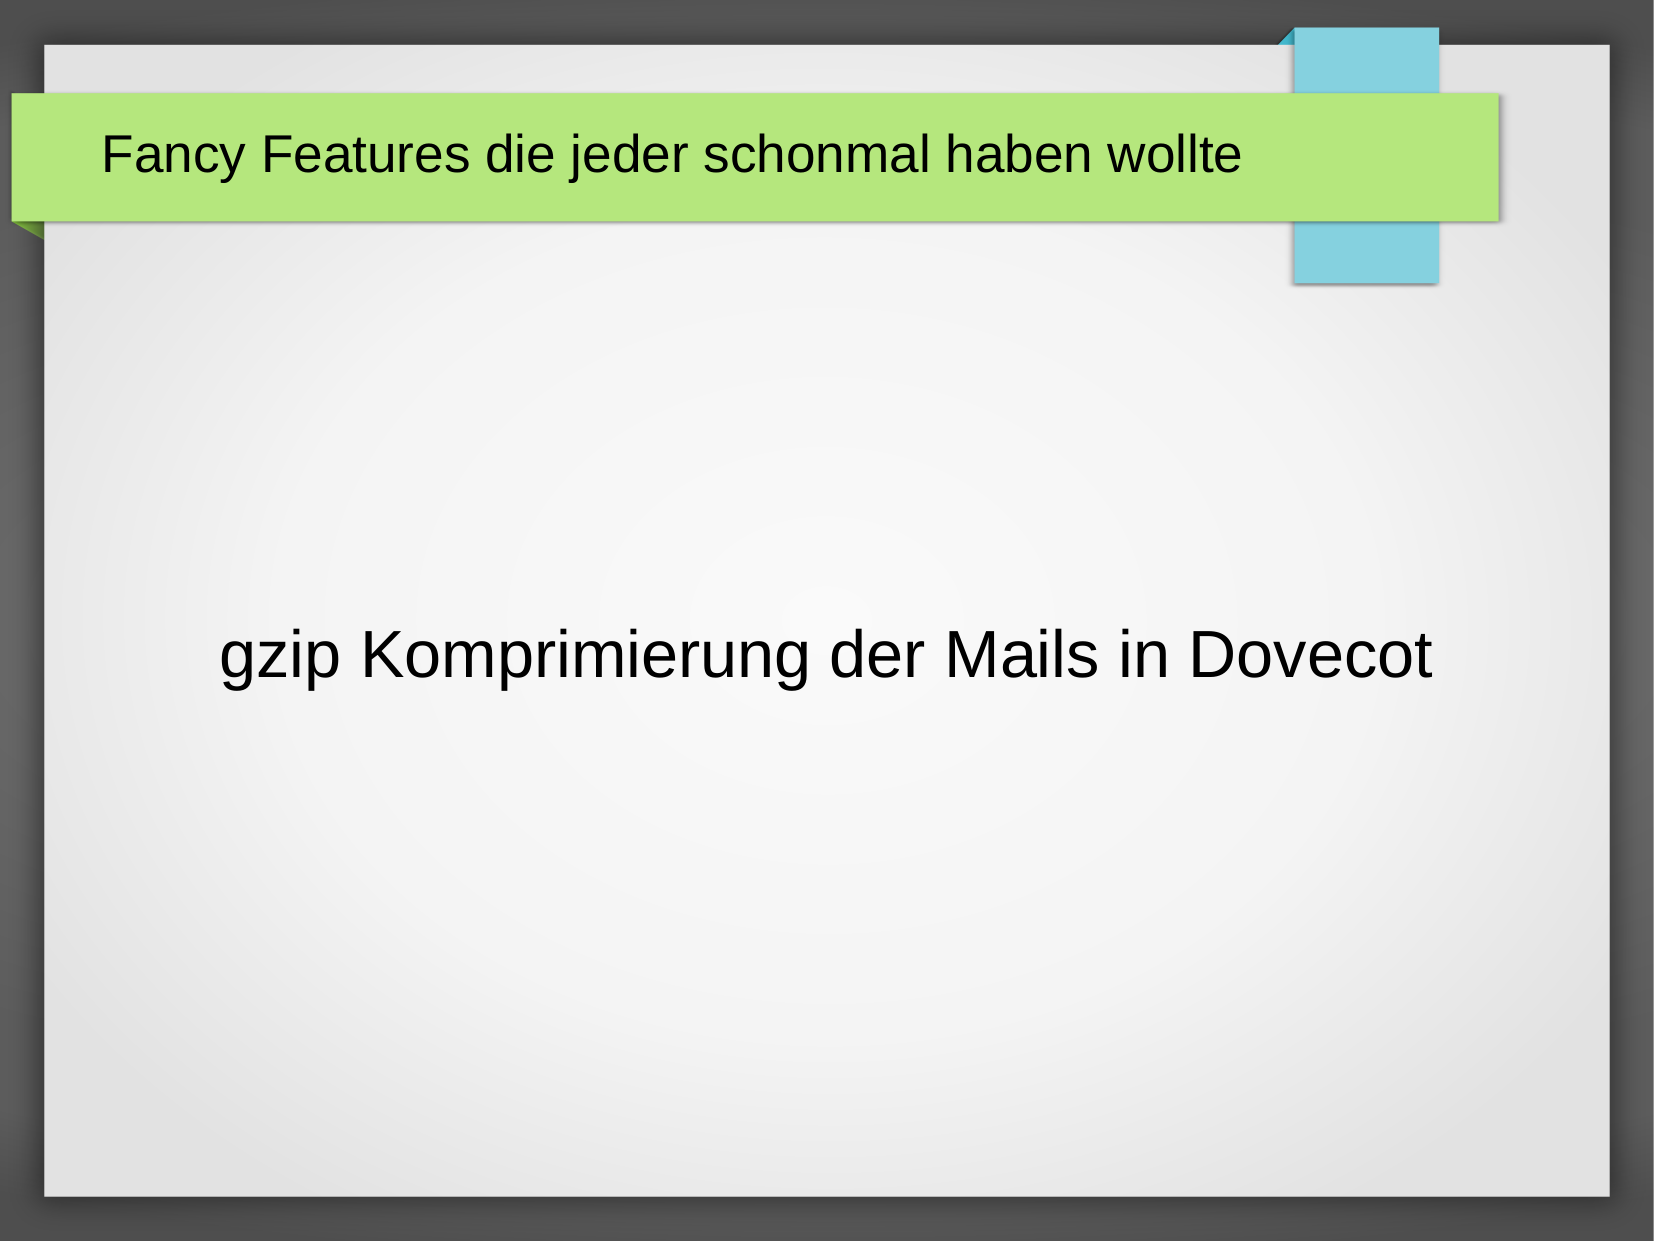

# Fancy Features die jeder schonmal haben wollte
gzip Komprimierung der Mails in Dovecot